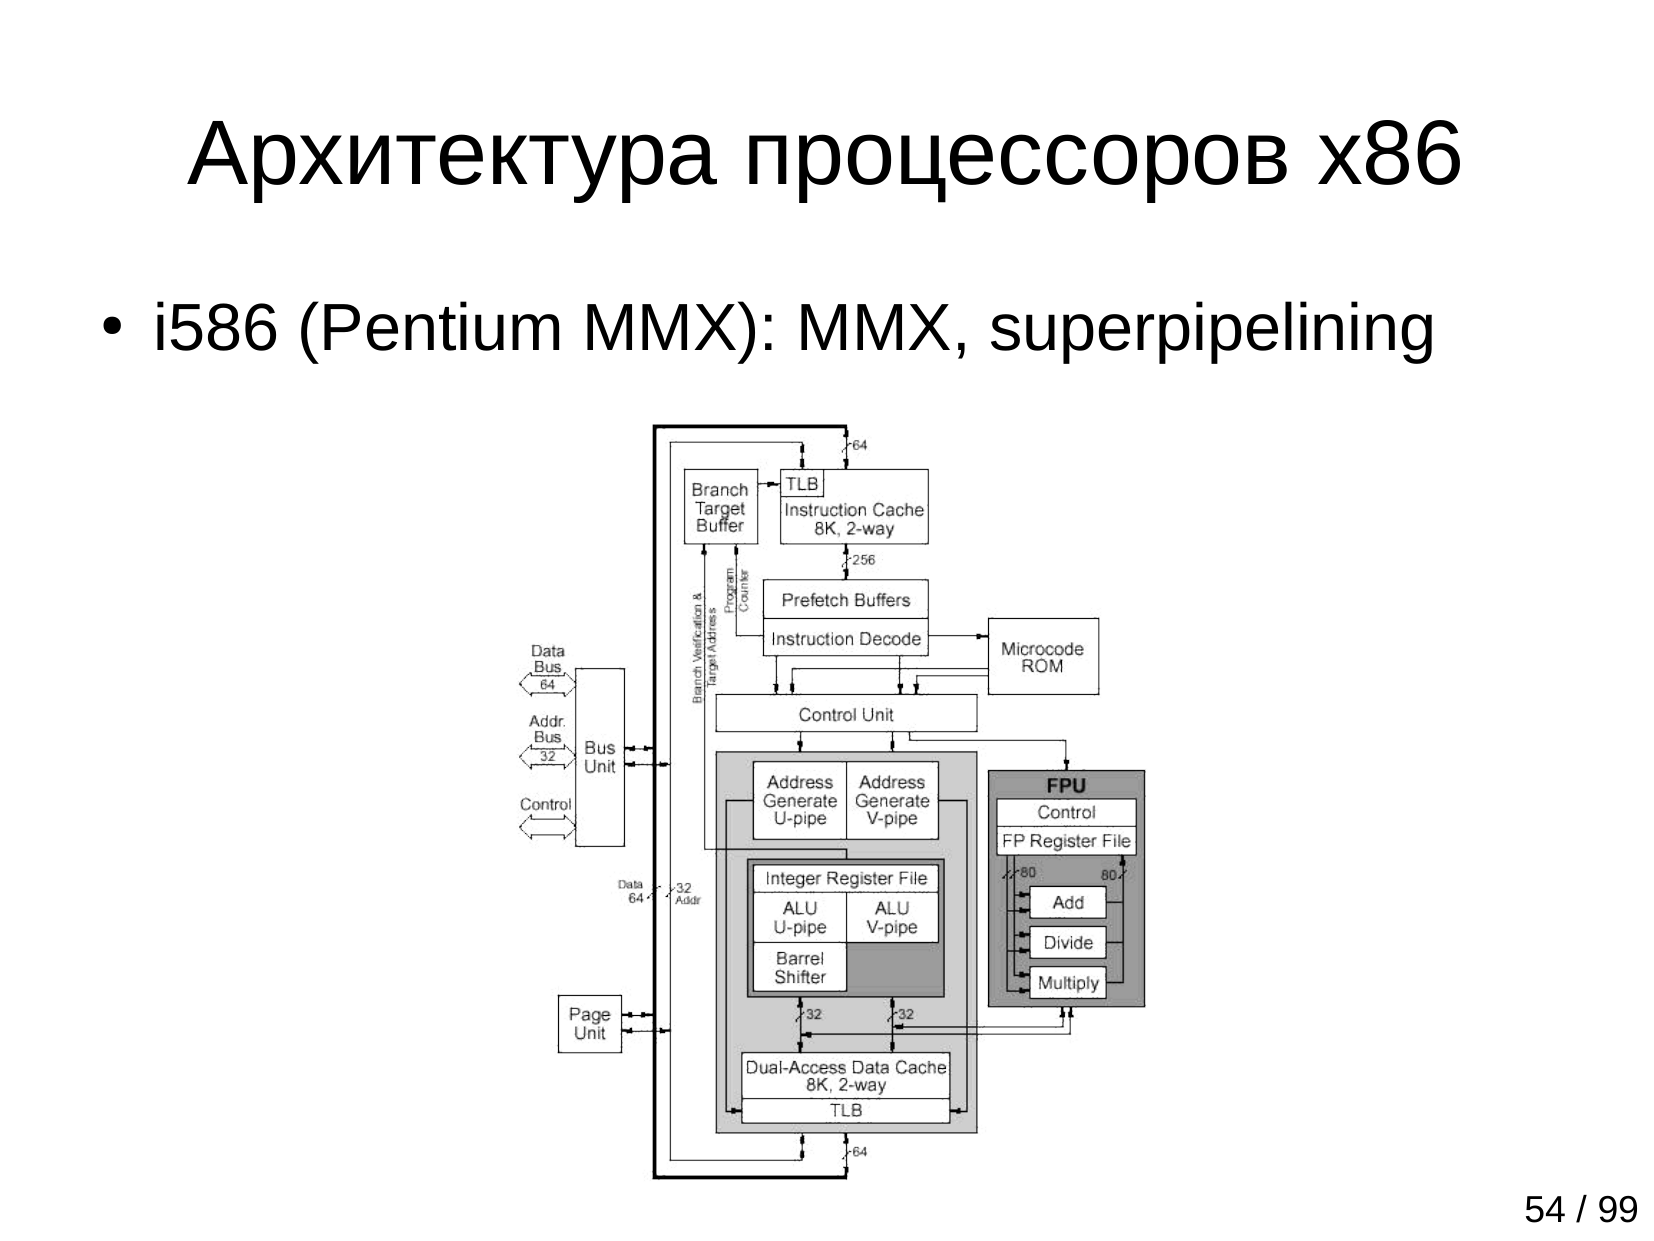

# Архитектура процессоров x86
i586 (Pentium MMX): MMX, superpipelining